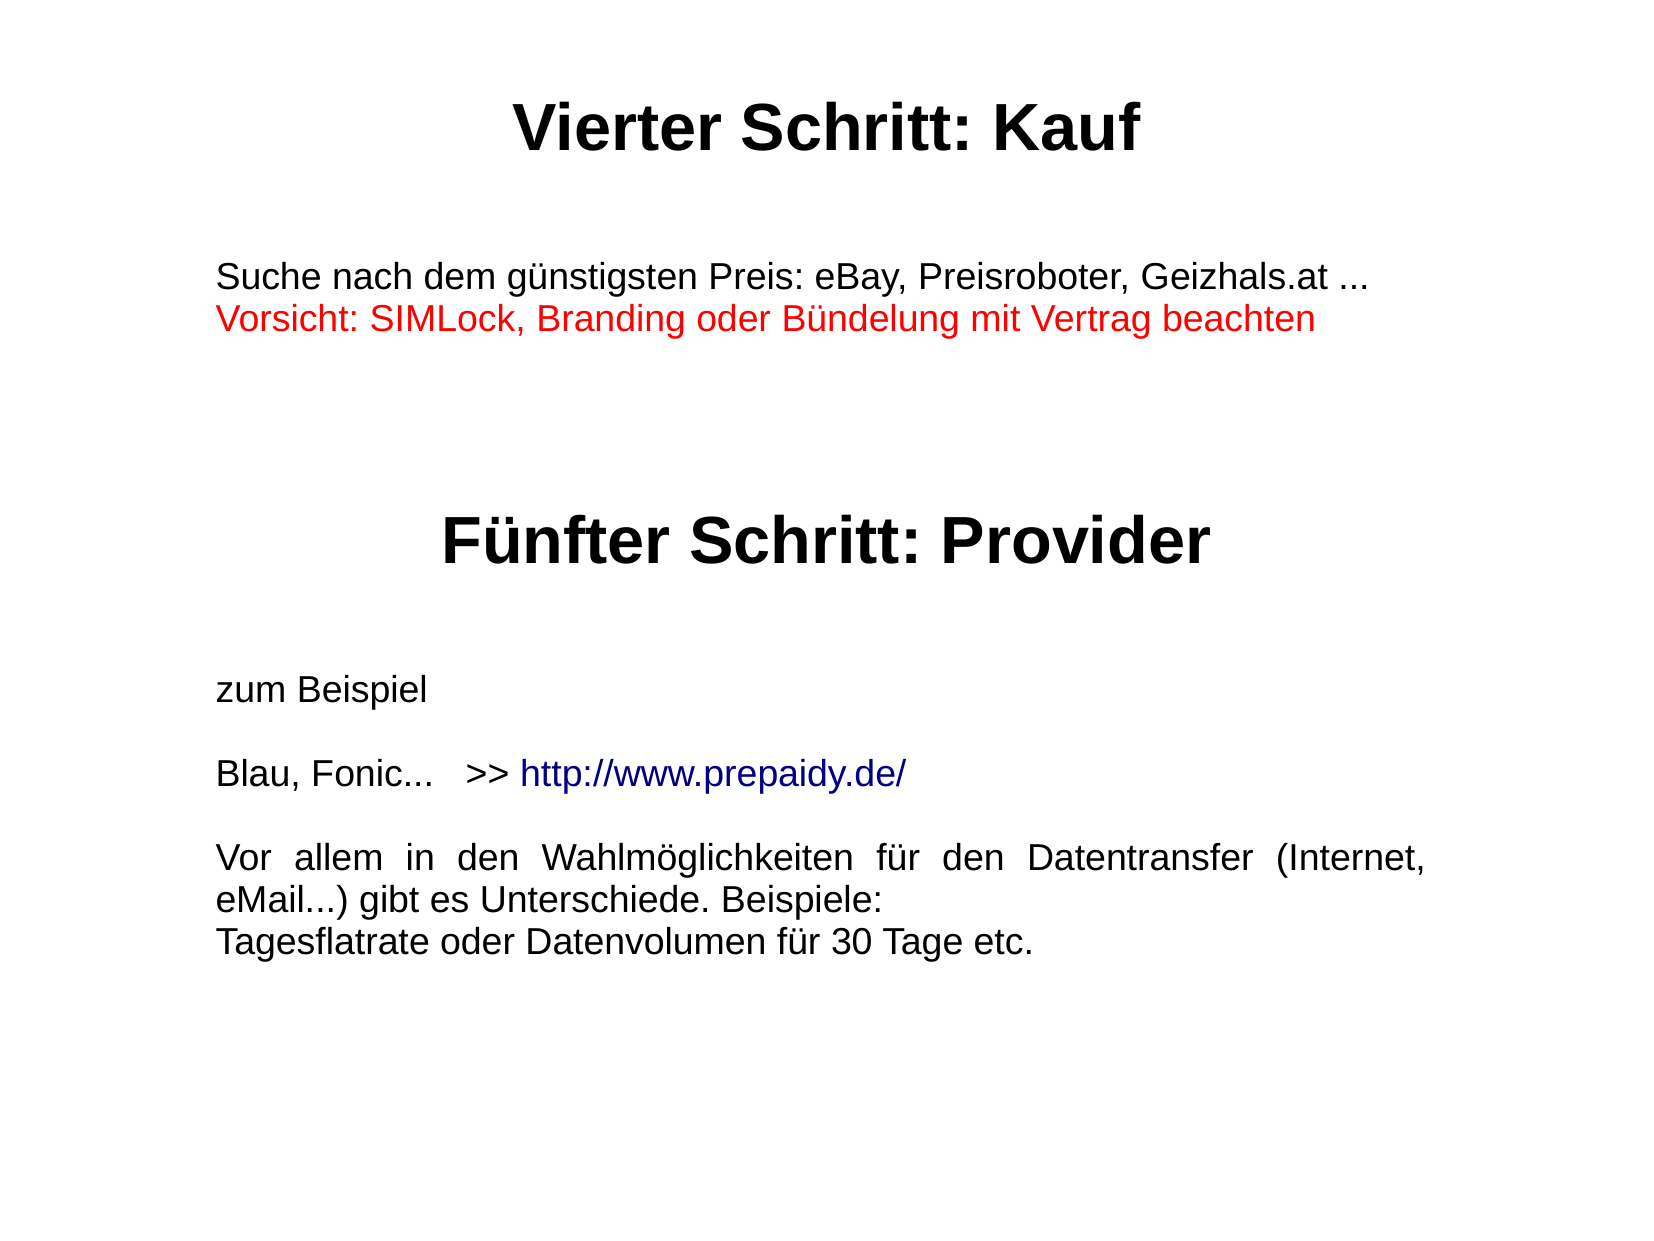

Vierter Schritt: Kauf
Suche nach dem günstigsten Preis: eBay, Preisroboter, Geizhals.at ...
Vorsicht: SIMLock, Branding oder Bündelung mit Vertrag beachten
Fünfter Schritt: Provider
zum Beispiel
Blau, Fonic... >> http://www.prepaidy.de/
Vor allem in den Wahlmöglichkeiten für den Datentransfer (Internet, eMail...) gibt es Unterschiede. Beispiele:
Tagesflatrate oder Datenvolumen für 30 Tage etc.